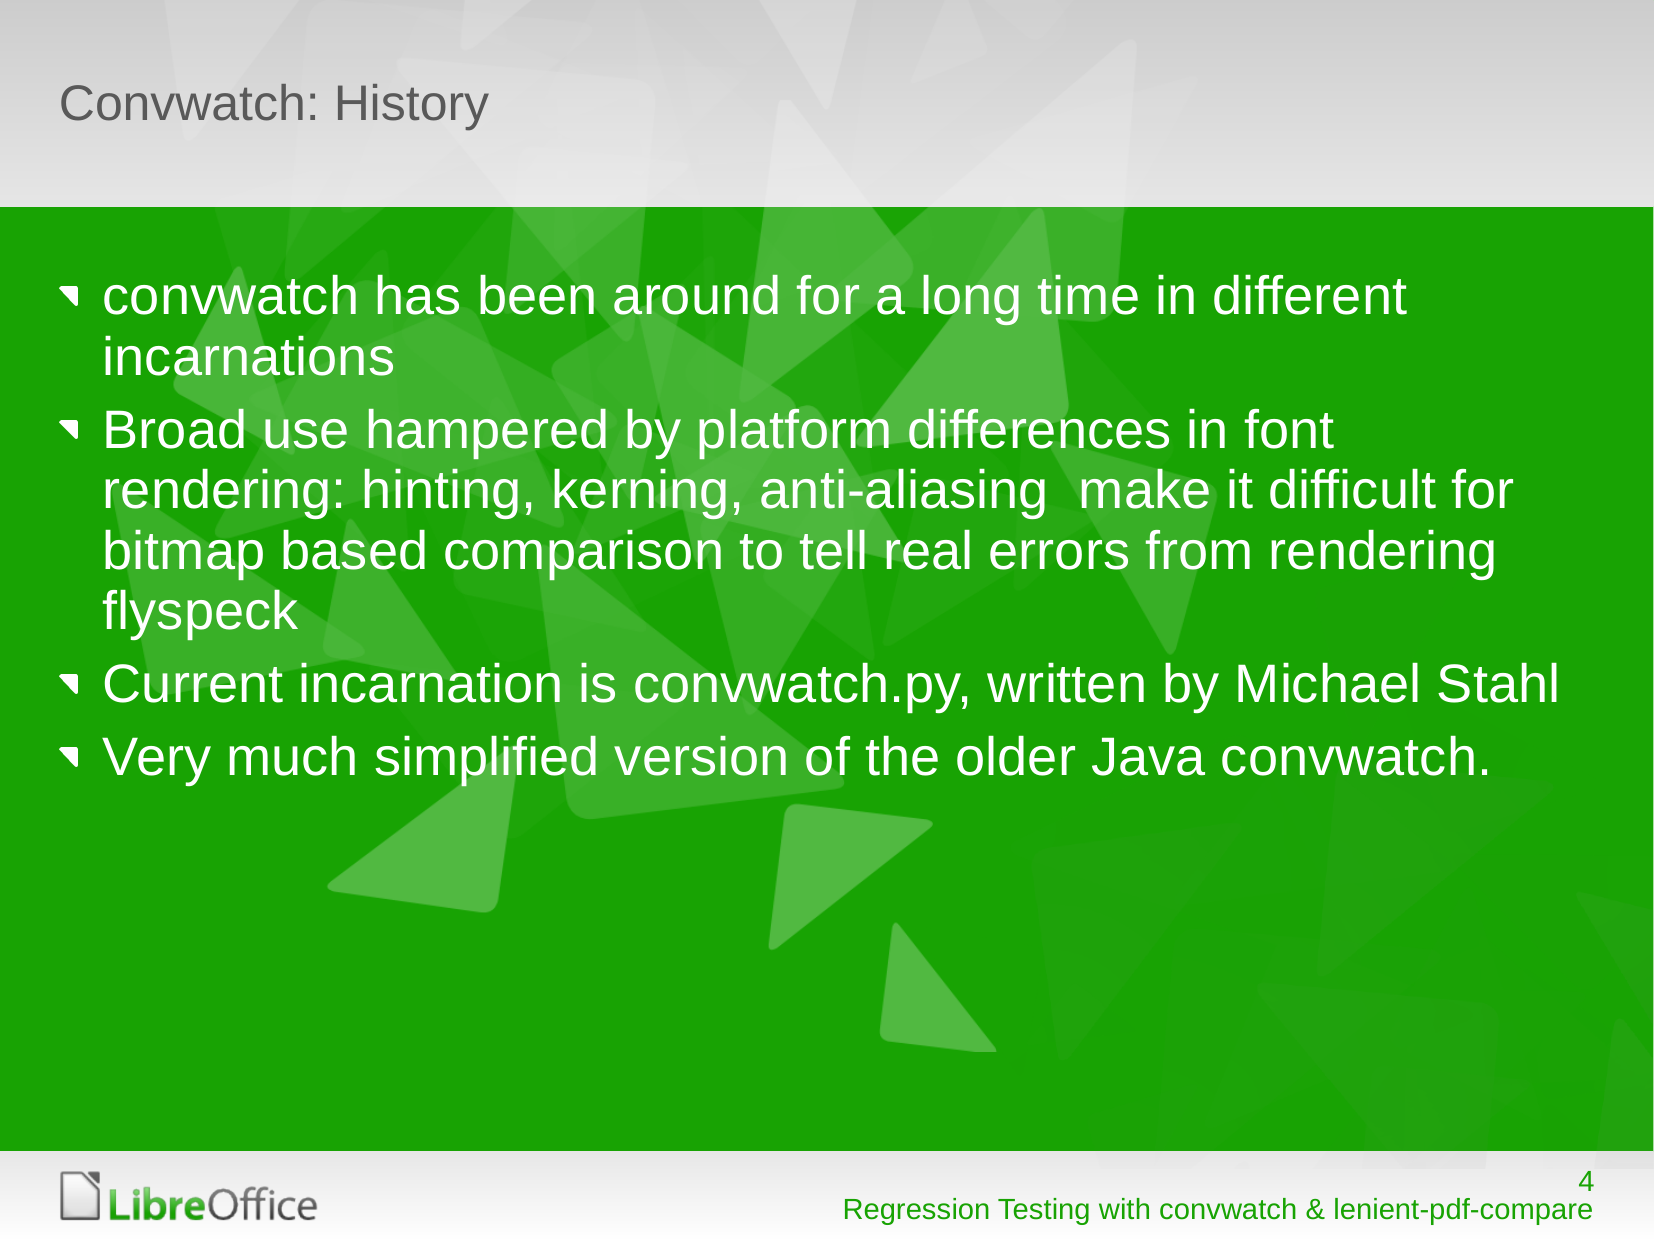

# Convwatch: History
convwatch has been around for a long time in different incarnations
Broad use hampered by platform differences in font rendering: hinting, kerning, anti-aliasing make it difficult for bitmap based comparison to tell real errors from rendering flyspeck
Current incarnation is convwatch.py, written by Michael Stahl
Very much simplified version of the older Java convwatch.
4
Regression Testing with convwatch & lenient-pdf-compare